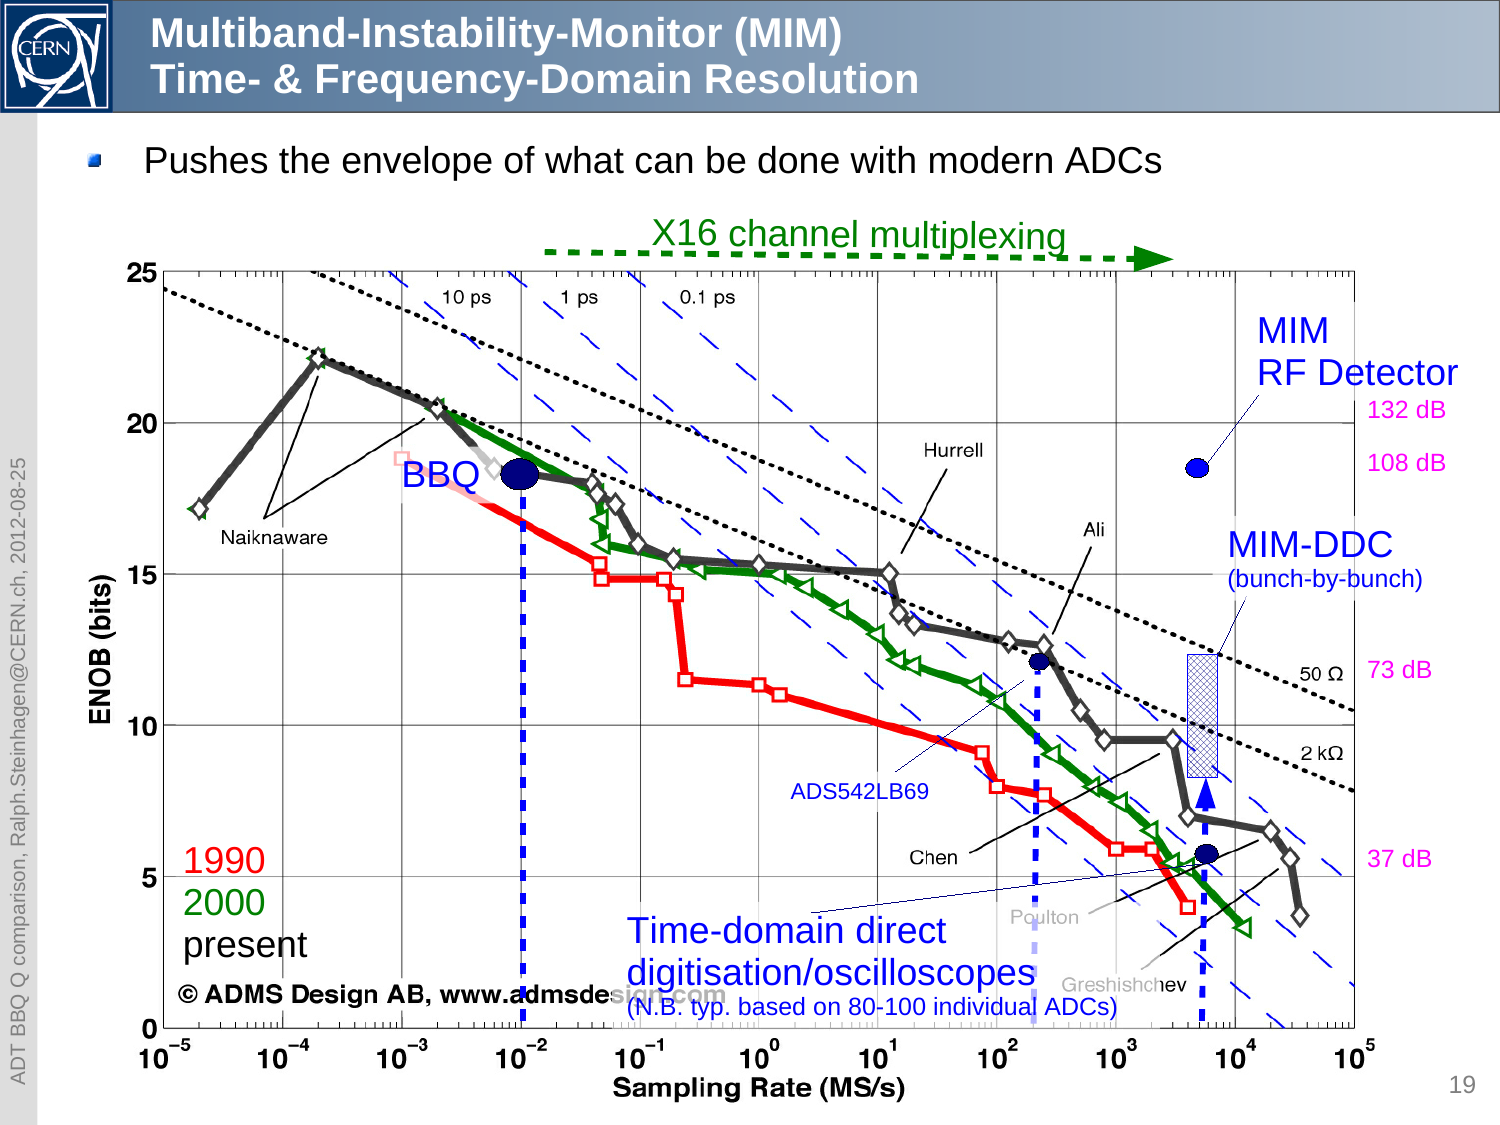

# Multiband-Instability-Monitor (MIM) Time- & Frequency-Domain Resolution
Pushes the envelope of what can be done with modern ADCs
X16 channel multiplexing
MIM
RF Detector
132 dB
108 dB
BBQ
MIM-DDC
(bunch-by-bunch)
73 dB
ADS542LB69
1990
2000
present
37 dB
Time-domain direct digitisation/oscilloscopes
(N.B. typ. based on 80-100 individual ADCs)